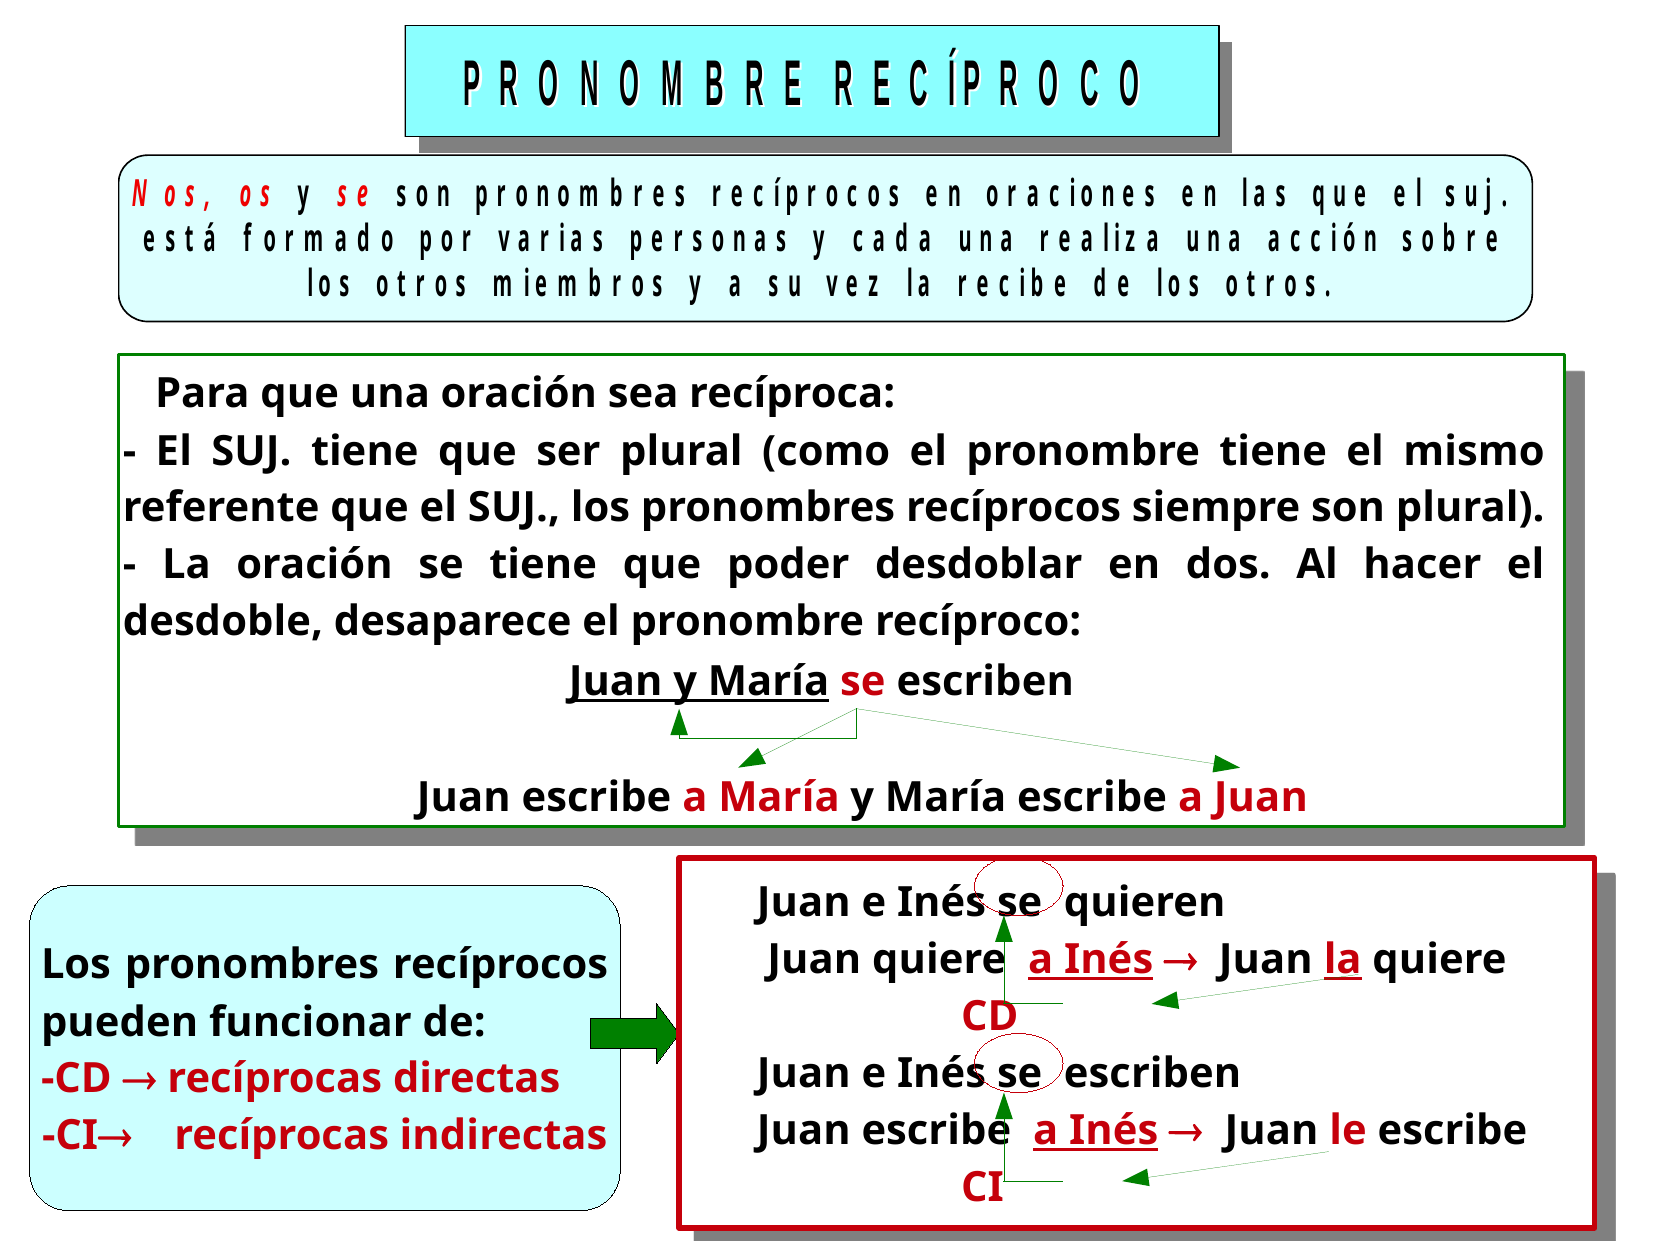

Para que una oración sea recíproca:
- El SUJ. tiene que ser plural (como el pronombre tiene el mismo referente que el SUJ., los pronombres recíprocos siempre son plural).
- La oración se tiene que poder desdoblar en dos. Al hacer el desdoble, desaparece el pronombre recíproco:
Juan y María se escriben
Juan escribe a María y María escribe a Juan
 Juan e Inés se quieren
 Juan quiere a Inés  Juan la quiere
 CD
 Juan e Inés se escriben
 Juan escribe a Inés  Juan le escribe
 CI
Los pronombres recíprocos pueden funcionar de:
-CD  recíprocas directas
-CI recíprocas indirectas